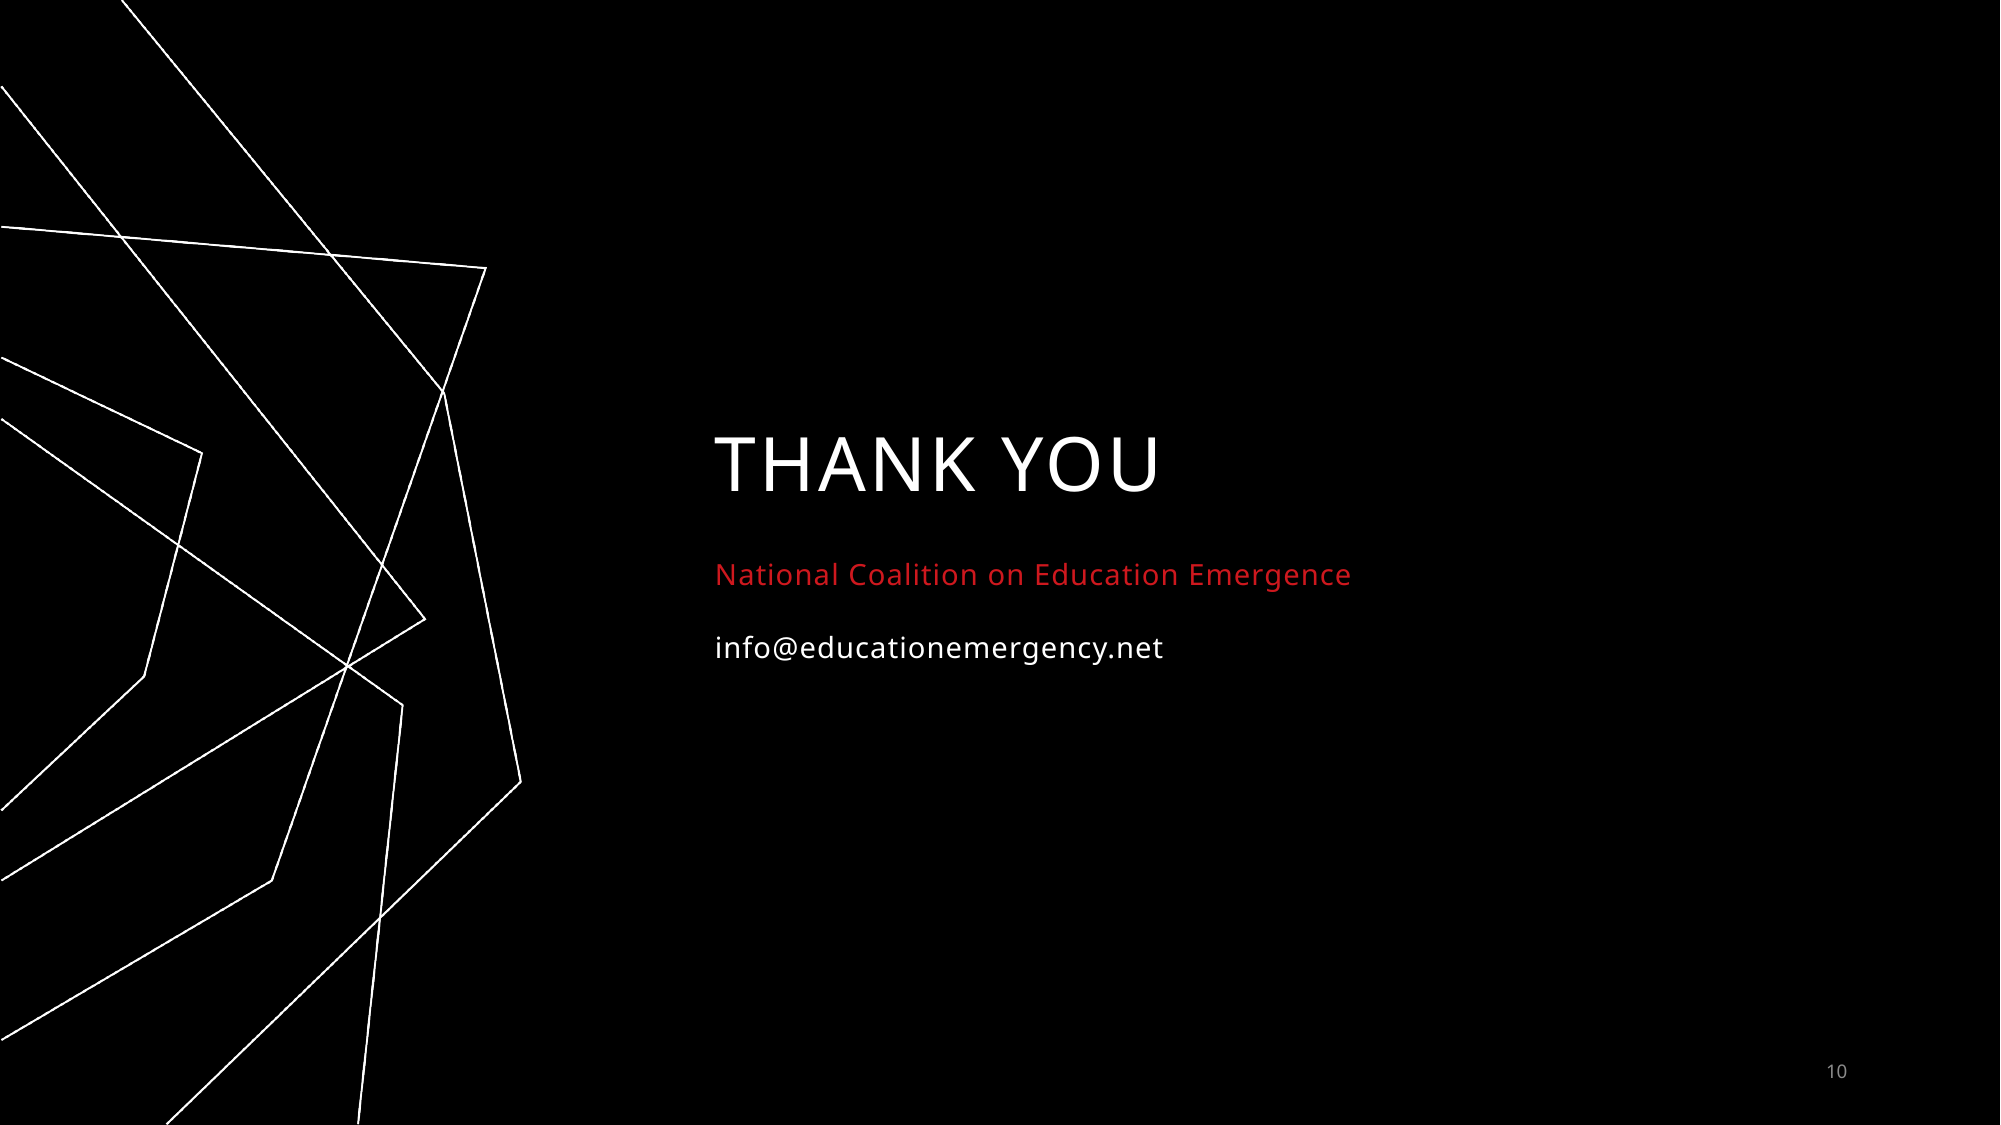

# THANK YOU
National Coalition on Education Emergence
info@educationemergency.net